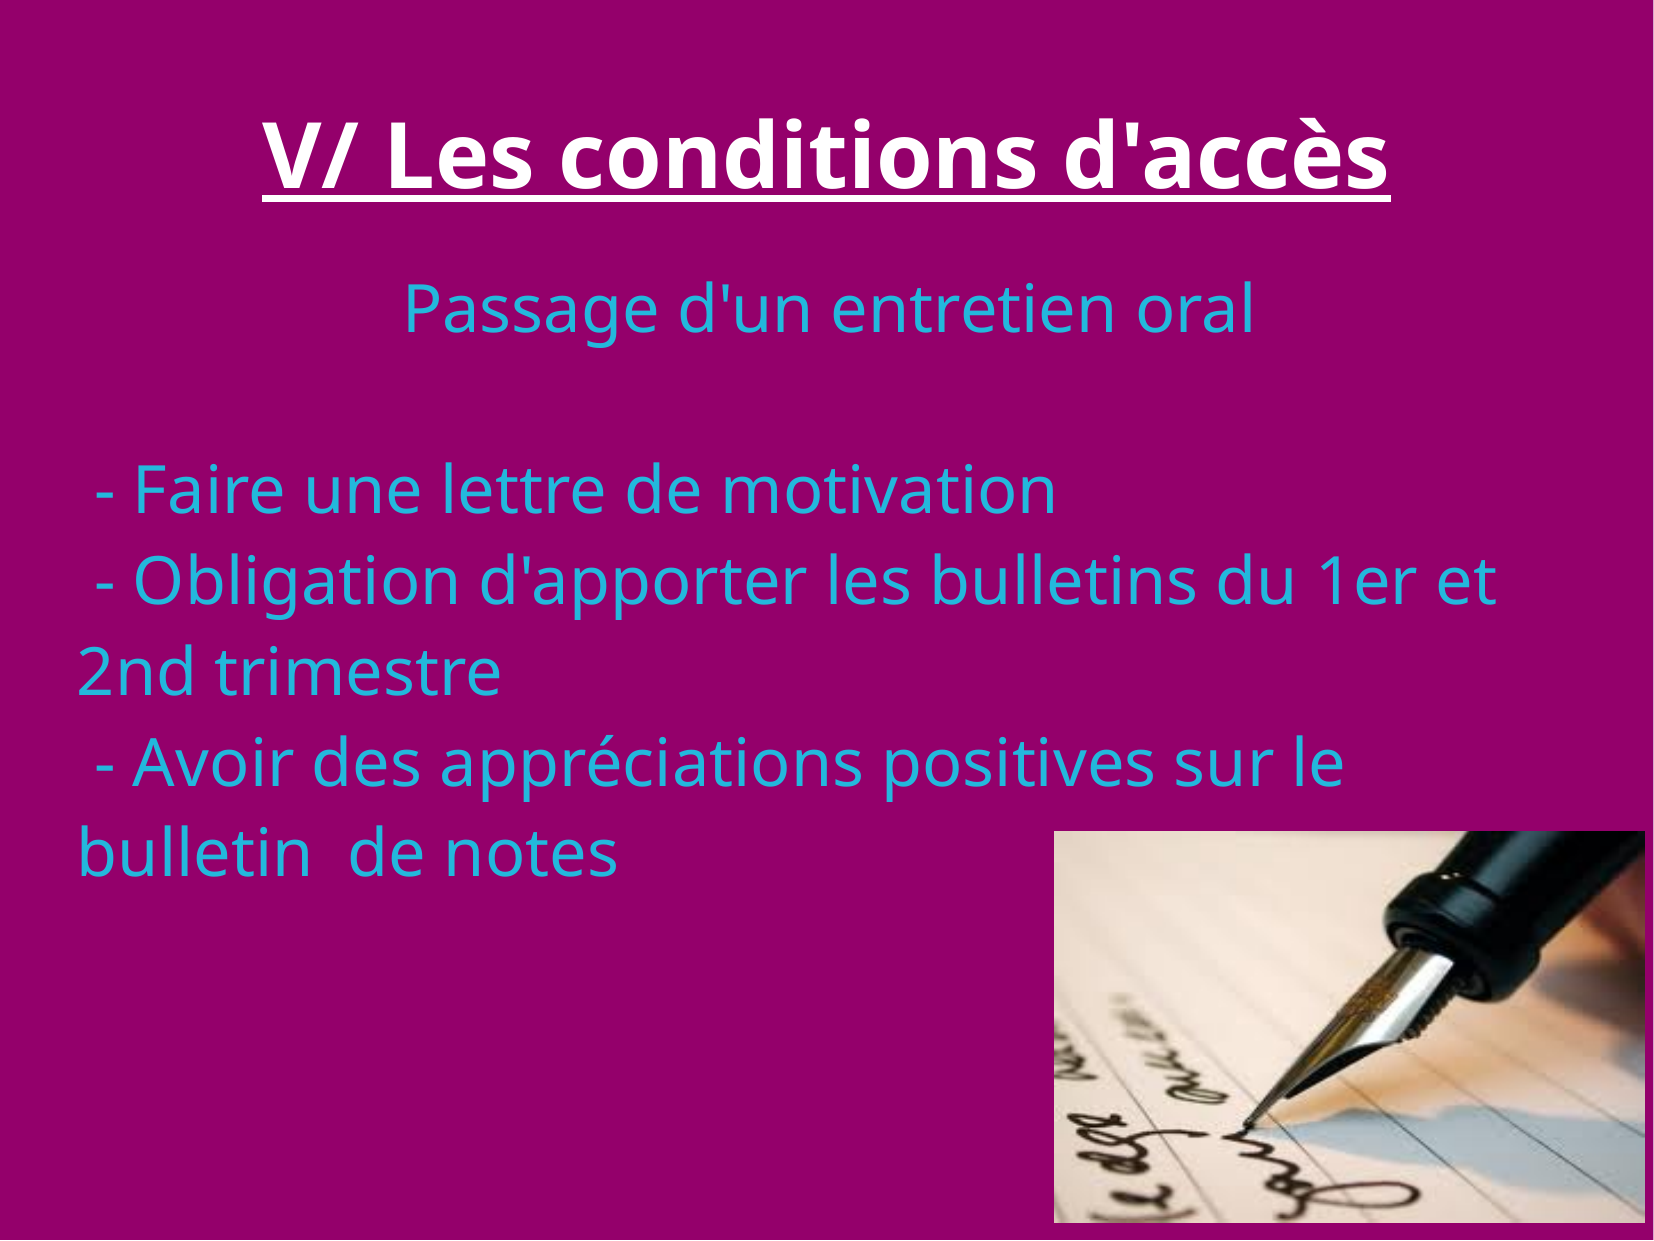

# V/ Les conditions d'accès
 Passage d'un entretien oral
 - Faire une lettre de motivation
 - Obligation d'apporter les bulletins du 1er et 2nd trimestre
 - Avoir des appréciations positives sur le bulletin de notes